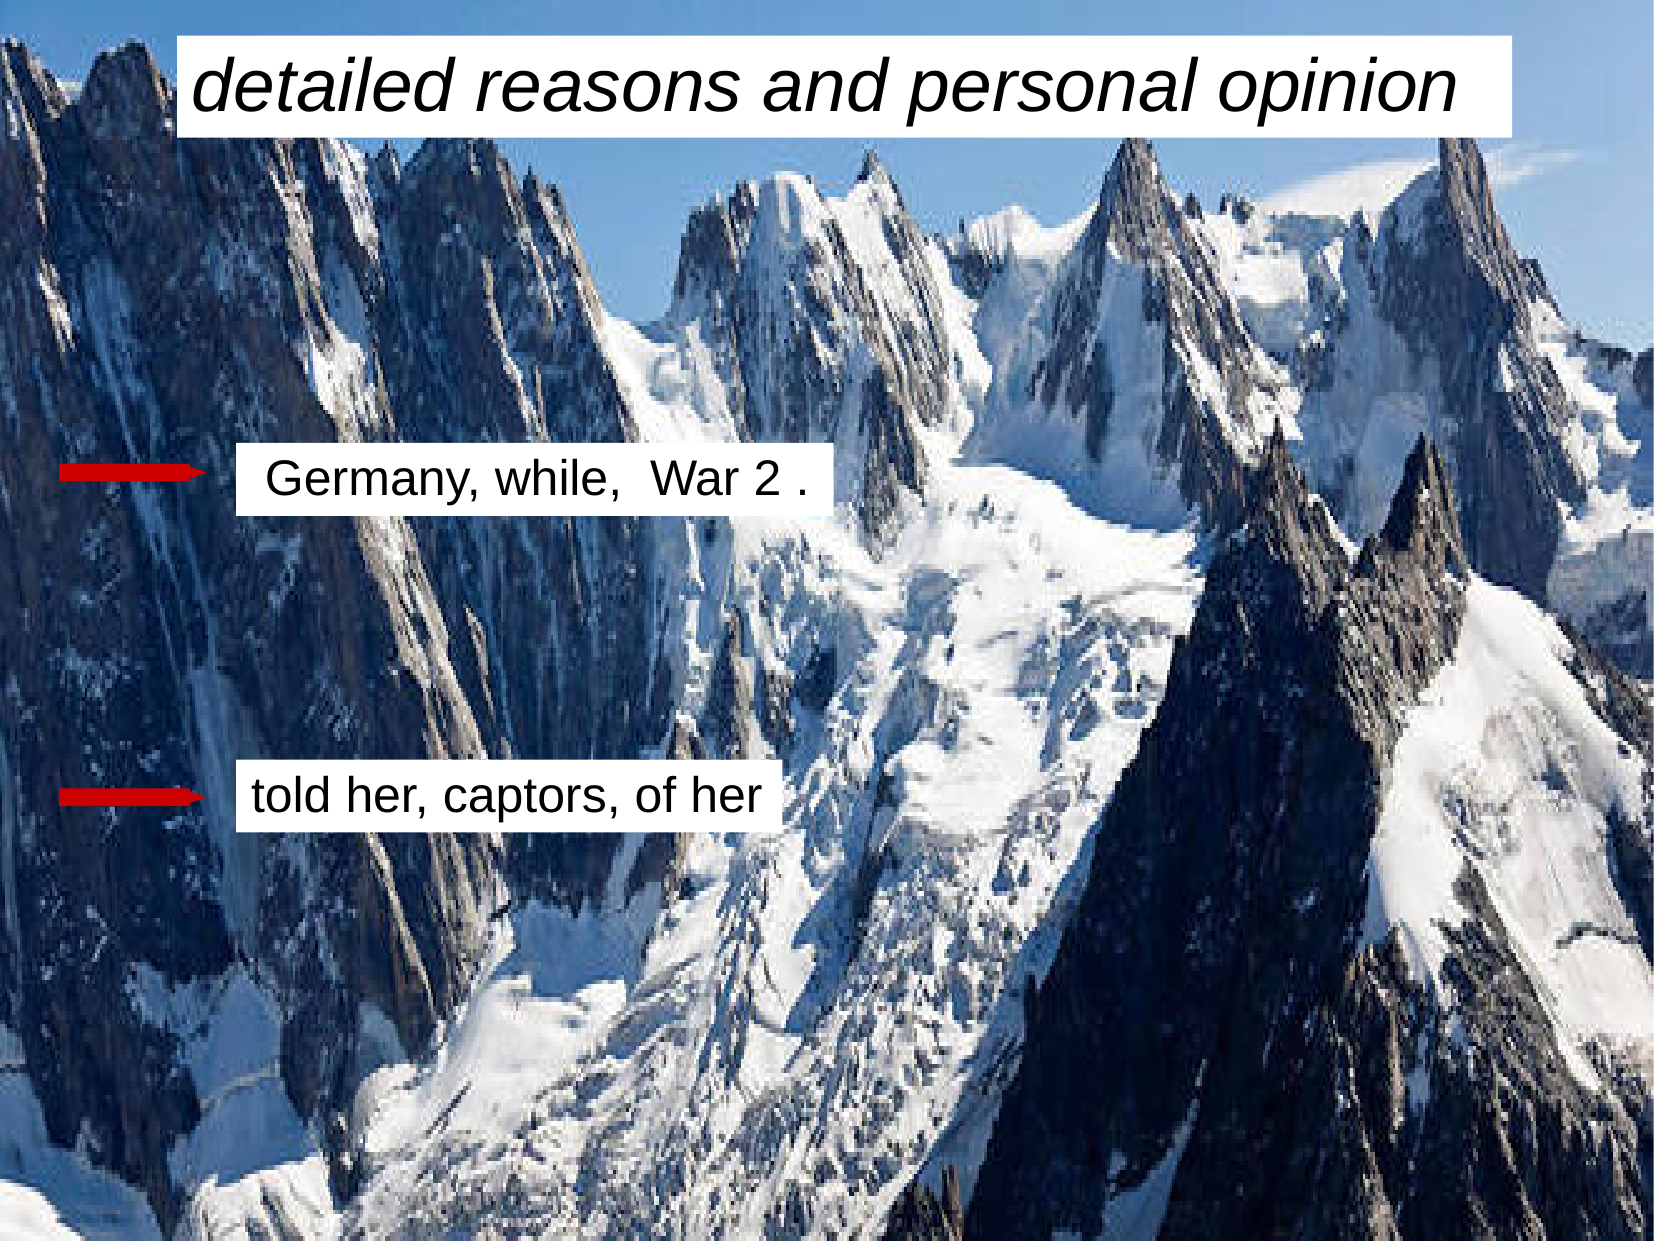

detailed reasons and personal opinion
 Germany, while, War 2 .
told her, captors, of her